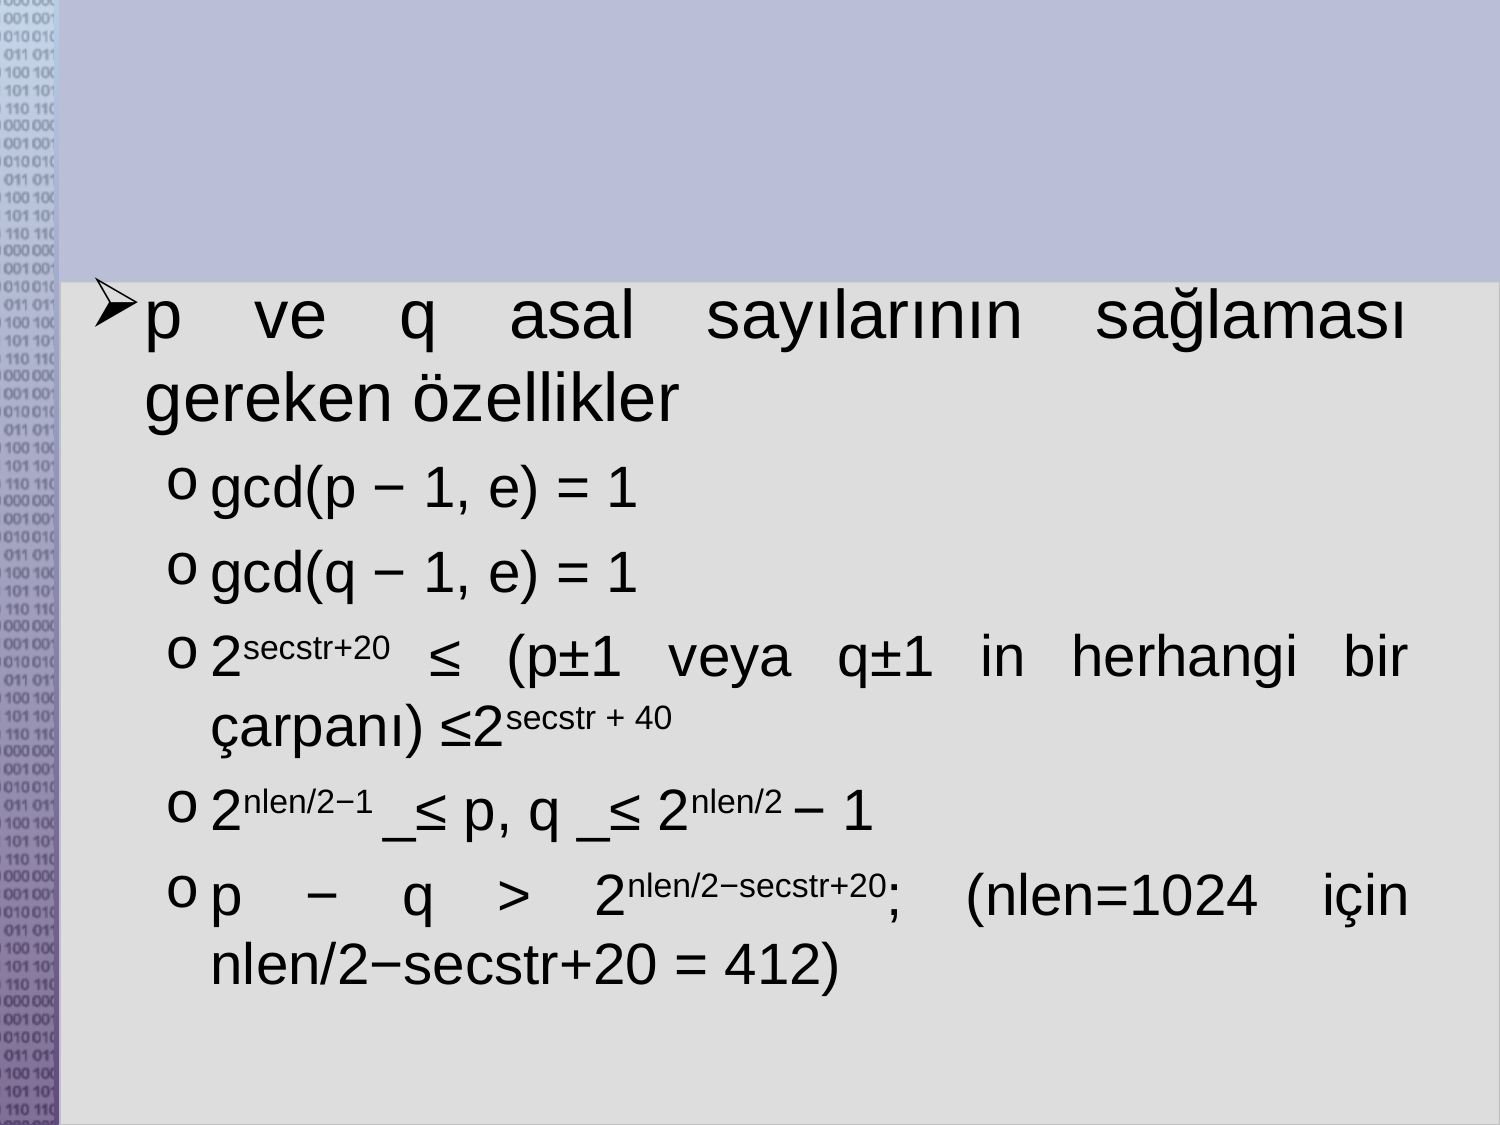

#
p ve q asal sayılarının sağlaması gereken özellikler
gcd(p − 1, e) = 1
gcd(q − 1, e) = 1
2secstr+20 ≤ (p±1 veya q±1 in herhangi bir çarpanı) ≤2secstr + 40
2nlen/2−1 _≤ p, q _≤ 2nlen/2 − 1
p − q > 2nlen/2−secstr+20; (nlen=1024 için nlen/2−secstr+20 = 412)